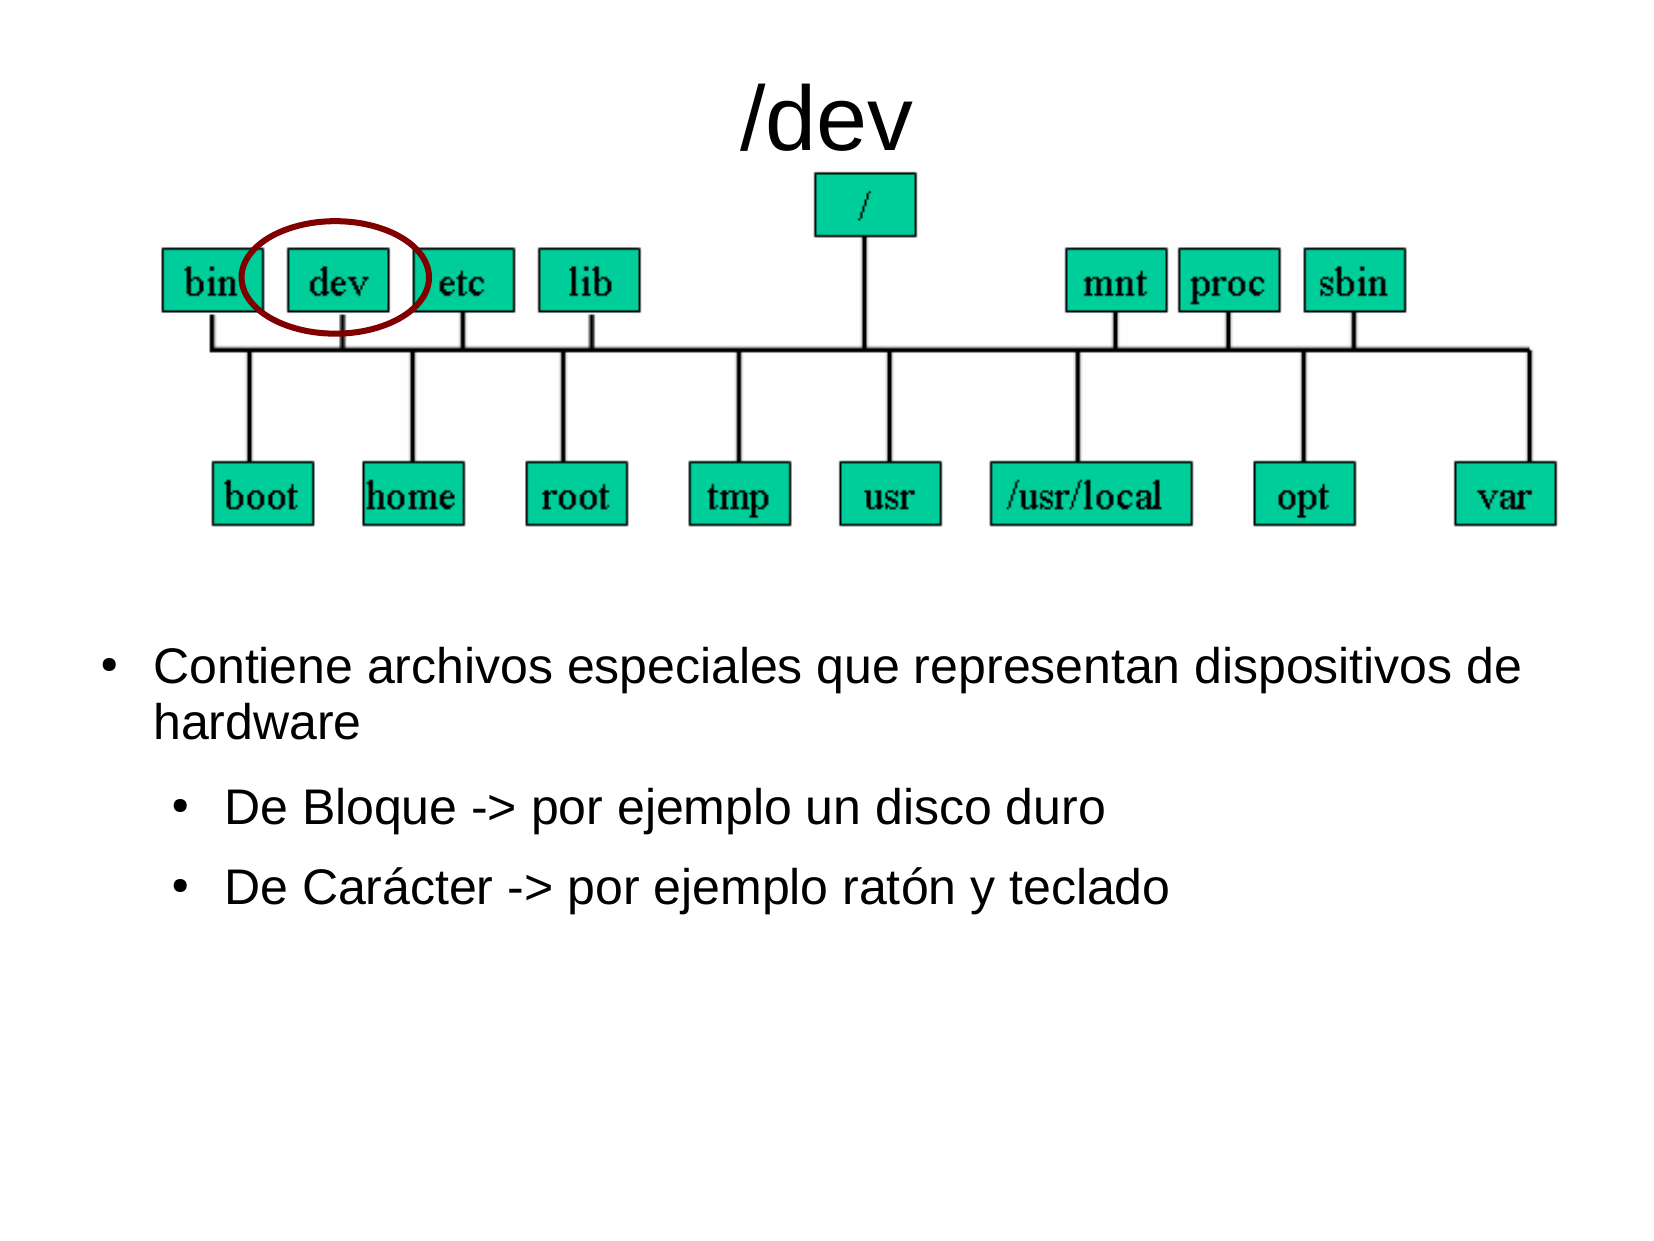

# /dev
Contiene archivos especiales que representan dispositivos de hardware
De Bloque -> por ejemplo un disco duro
De Carácter -> por ejemplo ratón y teclado